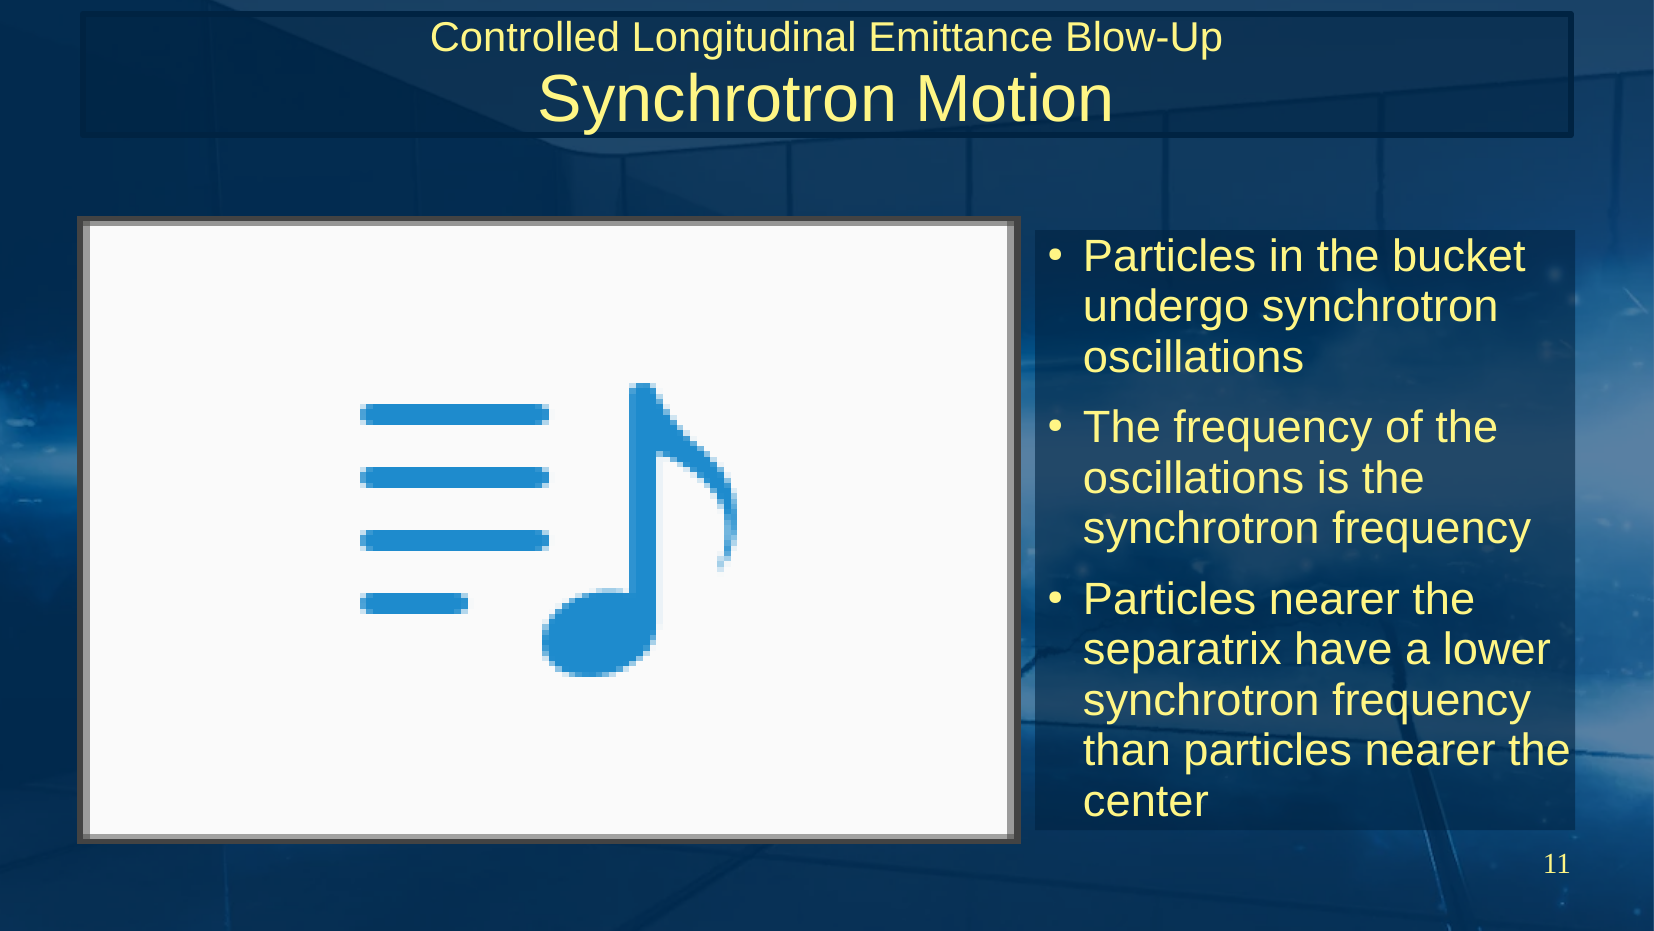

# Controlled Longitudinal Emittance Blow-Up Synchrotron Motion
Particles in the bucket undergo synchrotron oscillations
The frequency of the oscillations is the synchrotron frequency
Particles nearer the separatrix have a lower synchrotron frequency than particles nearer the center
11